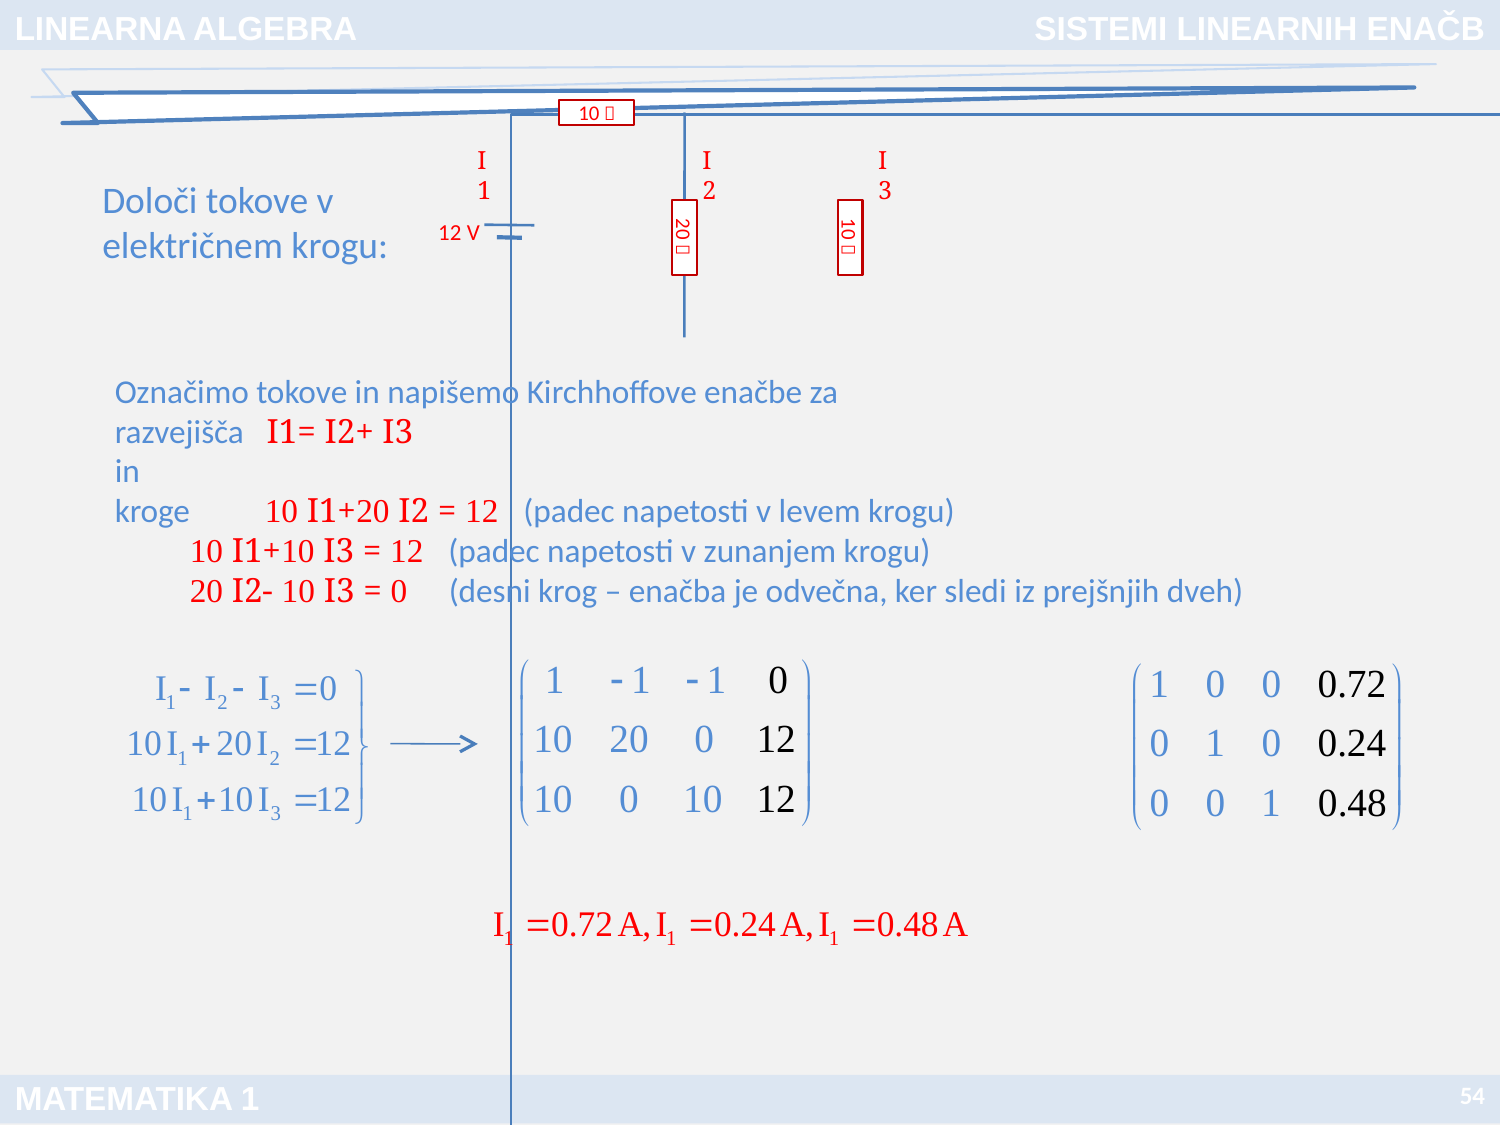

LINEARNA ALGEBRA
SISTEMI LINEARNIH ENAČB
I1
10 
12 V
20 
10 
I2
I3
Določi tokove v električnem krogu:
Označimo tokove in napišemo Kirchhoffove enačbe za
razvejišča I1= I2+ I3
in
kroge 	10 I1+20 I2 = 12 (padec napetosti v levem krogu)
	10 I1+10 I3 = 12 (padec napetosti v zunanjem krogu)
	20 I2- 10 I3 = 0 (desni krog – enačba je odvečna, ker sledi iz prejšnjih dveh)
MATEMATIKA 1